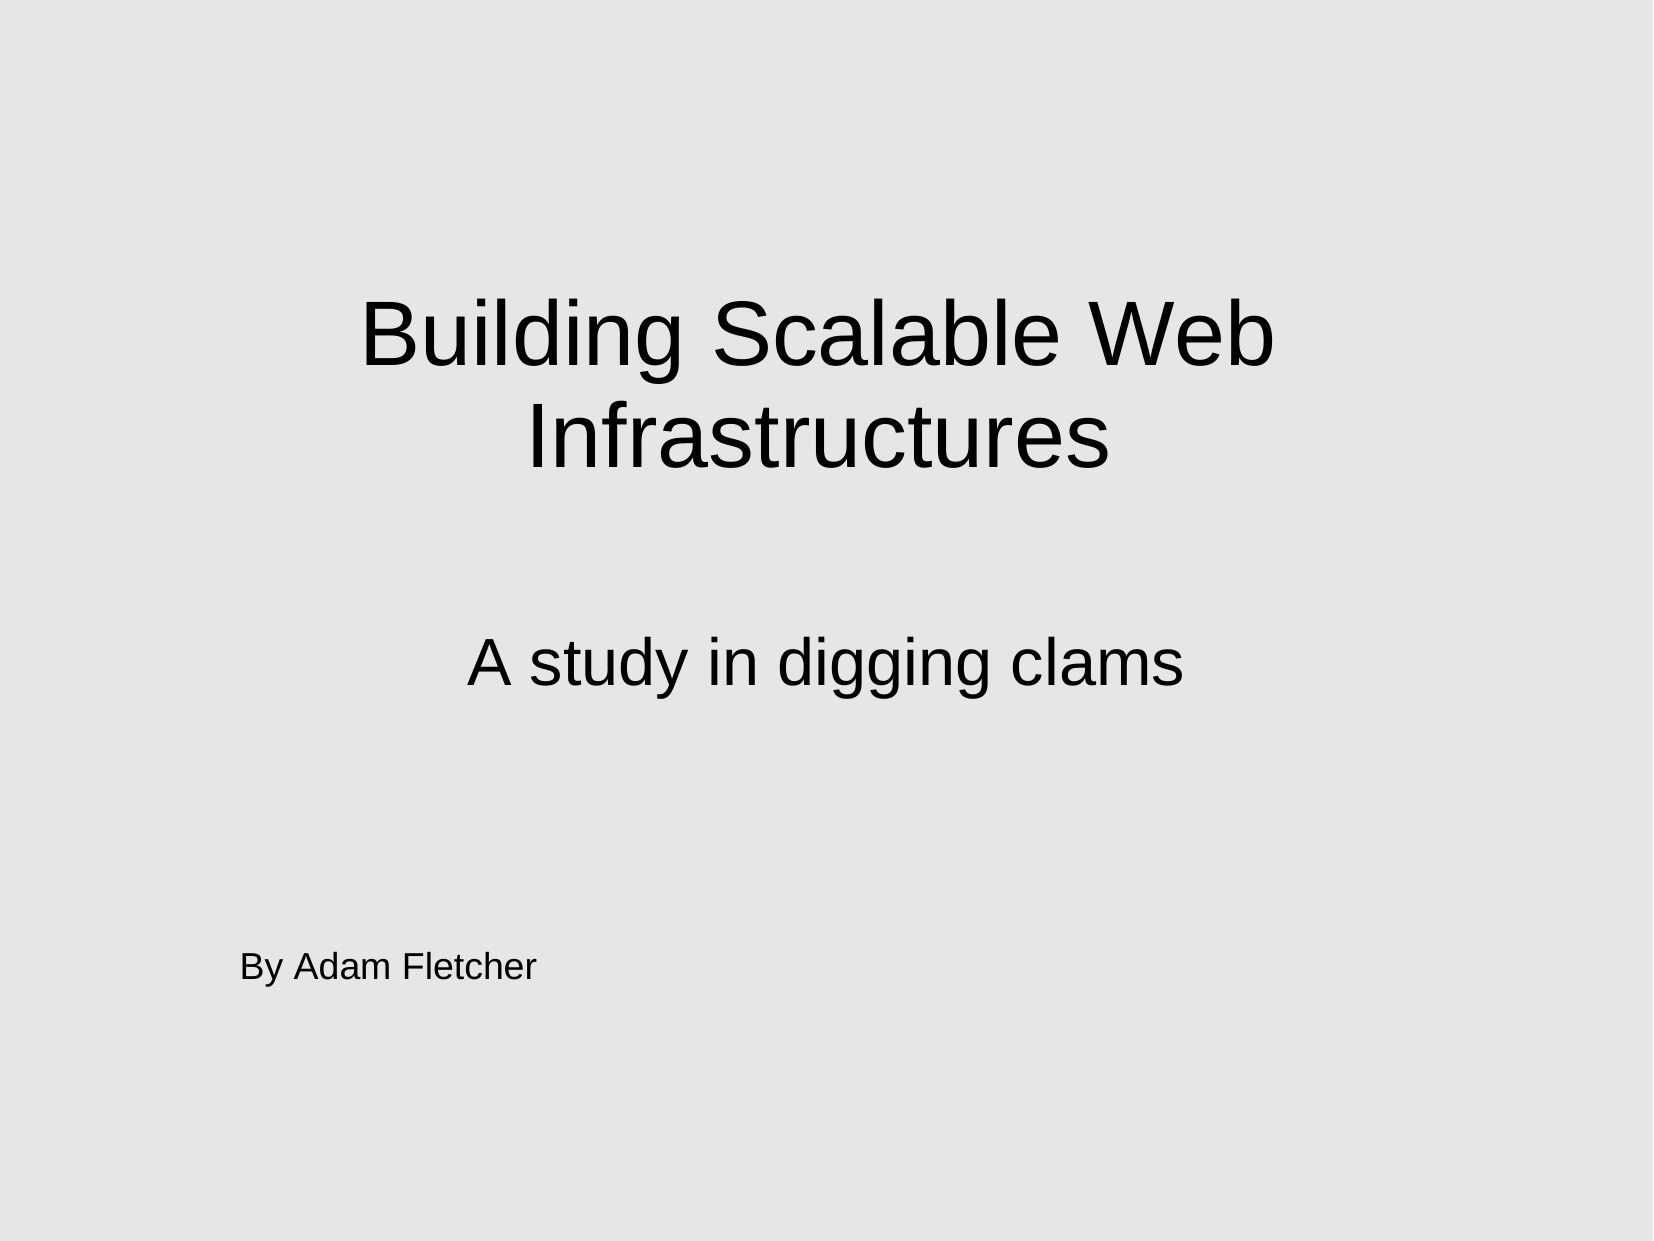

# Building Scalable Web Infrastructures
A study in digging clams
By Adam Fletcher